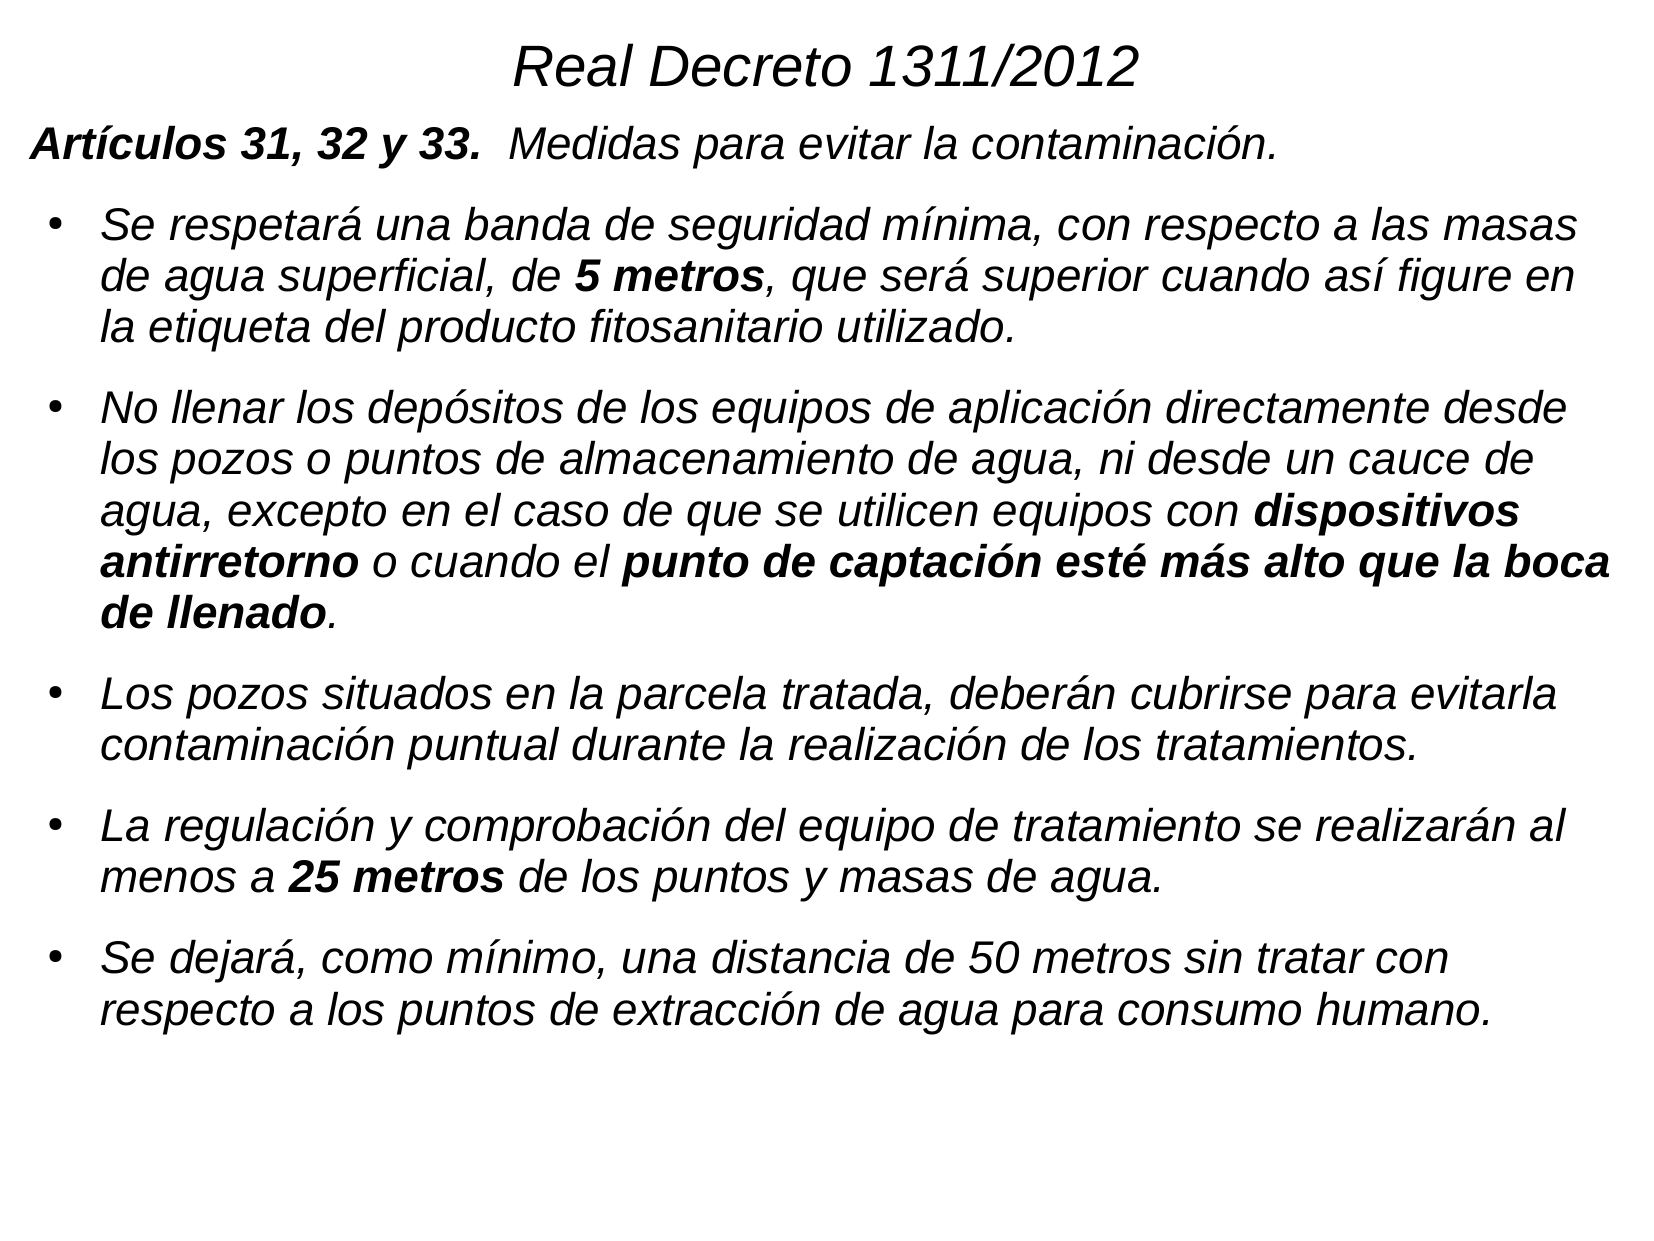

# Real Decreto 1311/2012
Artículos 31, 32 y 33. Medidas para evitar la contaminación.
Se respetará una banda de seguridad mínima, con respecto a las masas de agua superficial, de 5 metros, que será superior cuando así figure en la etiqueta del producto fitosanitario utilizado.
No llenar los depósitos de los equipos de aplicación directamente desde los pozos o puntos de almacenamiento de agua, ni desde un cauce de agua, excepto en el caso de que se utilicen equipos con dispositivos antirretorno o cuando el punto de captación esté más alto que la boca de llenado.
Los pozos situados en la parcela tratada, deberán cubrirse para evitarla contaminación puntual durante la realización de los tratamientos.
La regulación y comprobación del equipo de tratamiento se realizarán al menos a 25 metros de los puntos y masas de agua.
Se dejará, como mínimo, una distancia de 50 metros sin tratar con respecto a los puntos de extracción de agua para consumo humano.